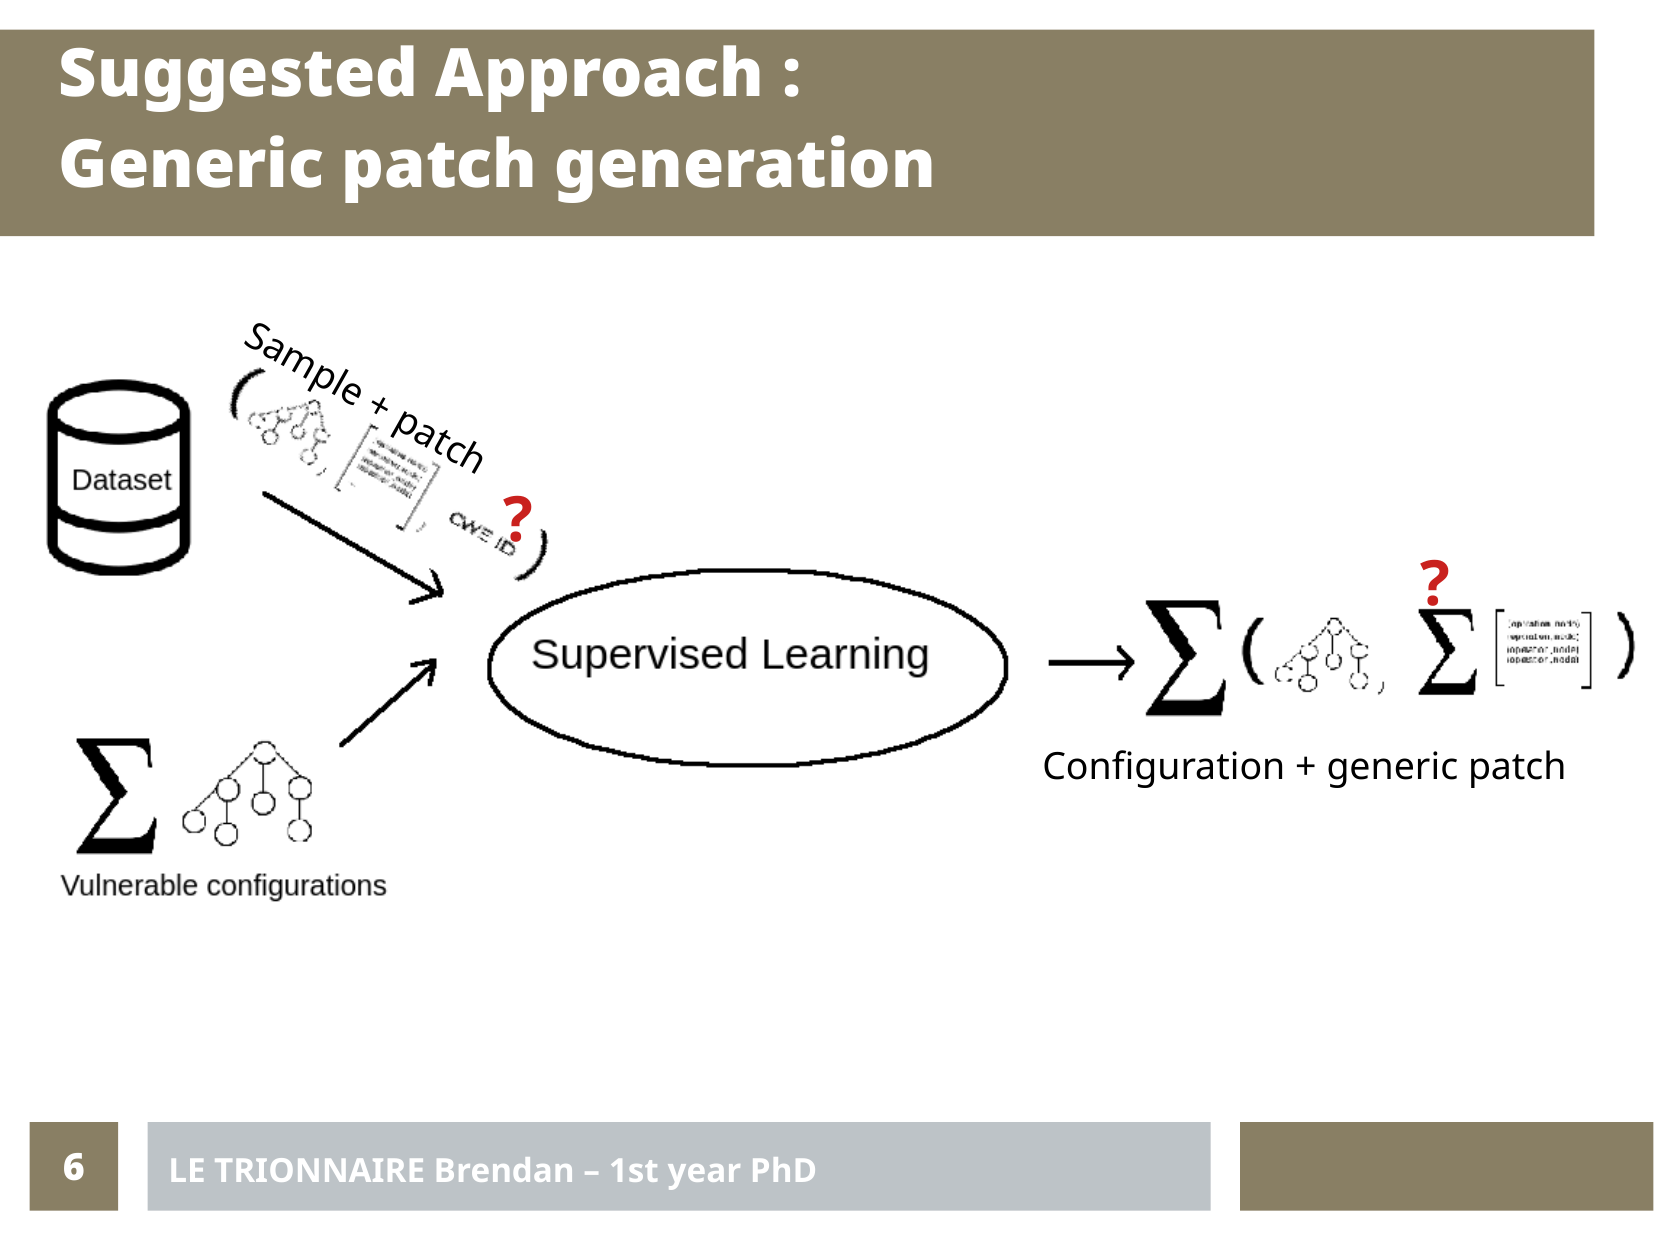

# Suggested Approach : Generic patch generation
Sample + patch
?
?
Configuration + generic patch
6
LE TRIONNAIRE Brendan – 1st year PhD